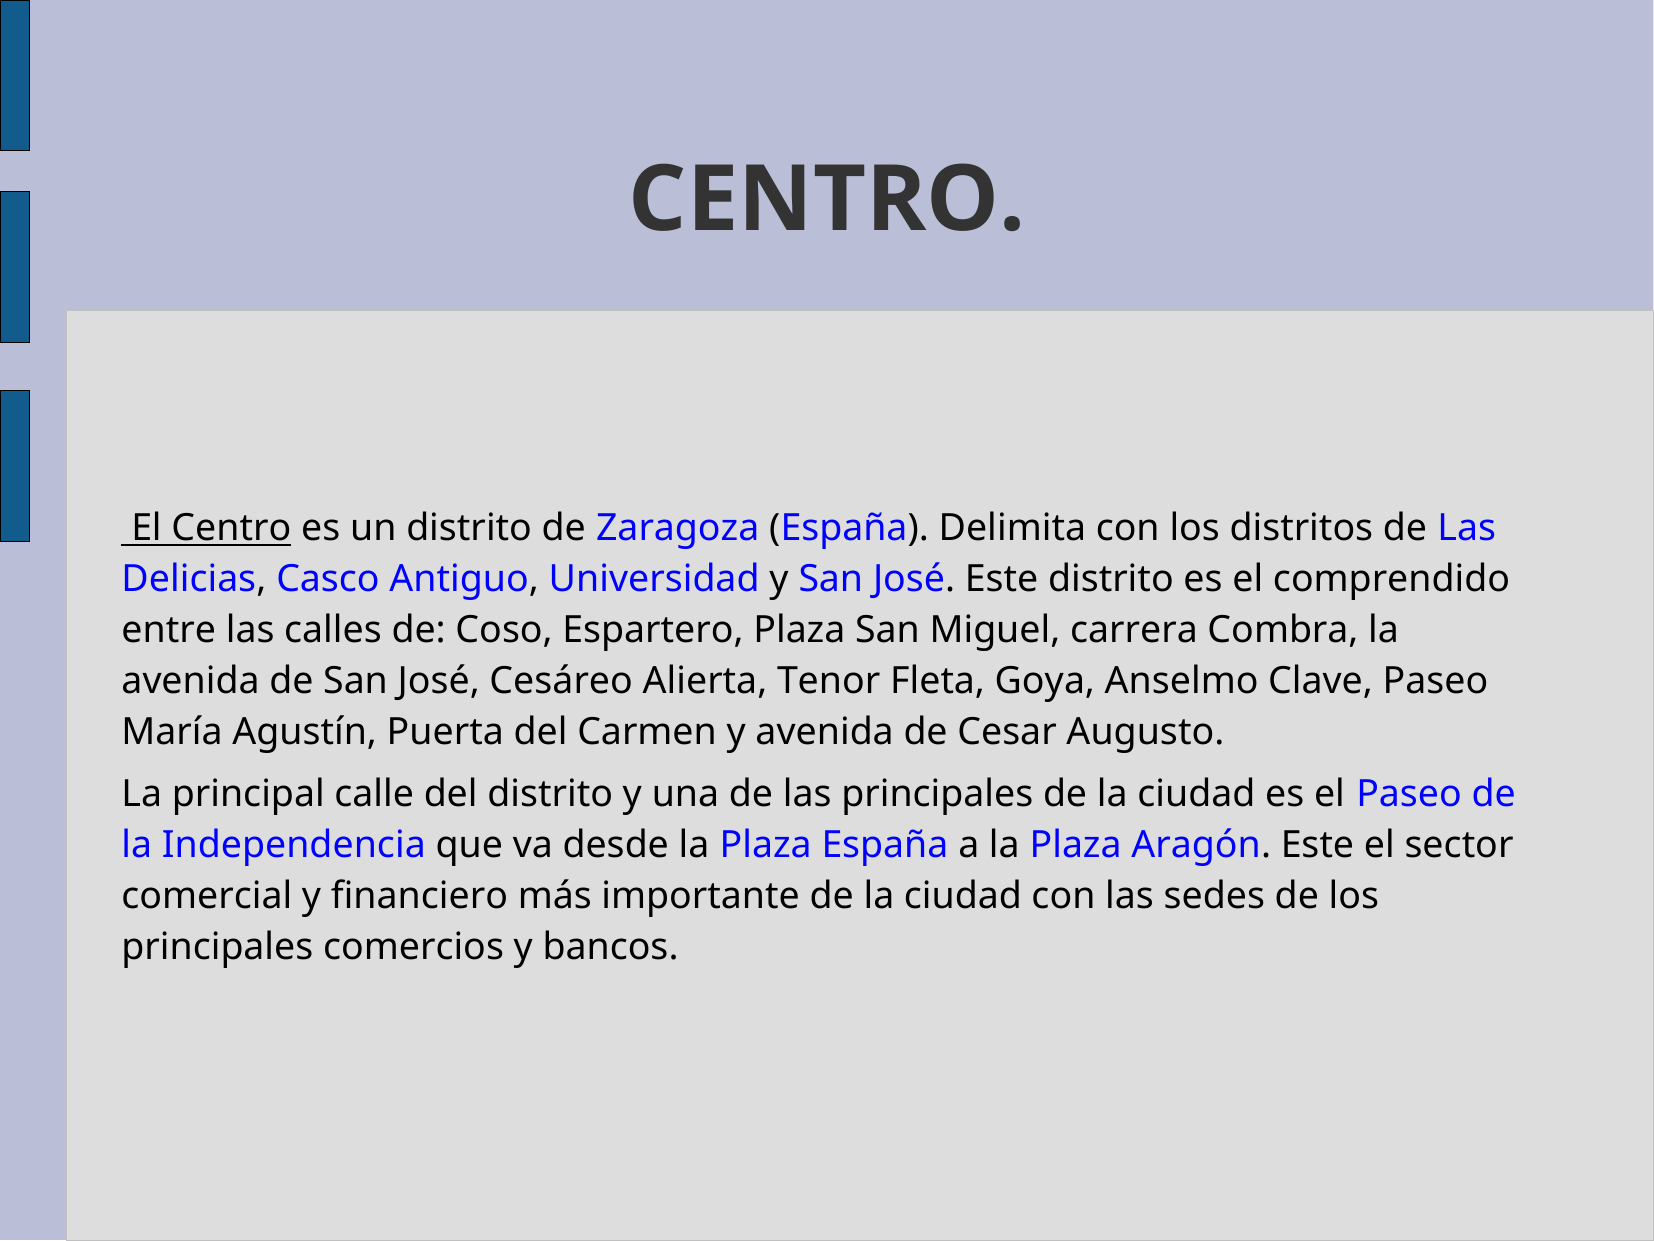

# CENTRO.
 El Centro es un distrito de Zaragoza (España). Delimita con los distritos de Las Delicias, Casco Antiguo, Universidad y San José. Este distrito es el comprendido entre las calles de: Coso, Espartero, Plaza San Miguel, carrera Combra, la avenida de San José, Cesáreo Alierta, Tenor Fleta, Goya, Anselmo Clave, Paseo María Agustín, Puerta del Carmen y avenida de Cesar Augusto.
La principal calle del distrito y una de las principales de la ciudad es el Paseo de la Independencia que va desde la Plaza España a la Plaza Aragón. Este el sector comercial y financiero más importante de la ciudad con las sedes de los principales comercios y bancos.